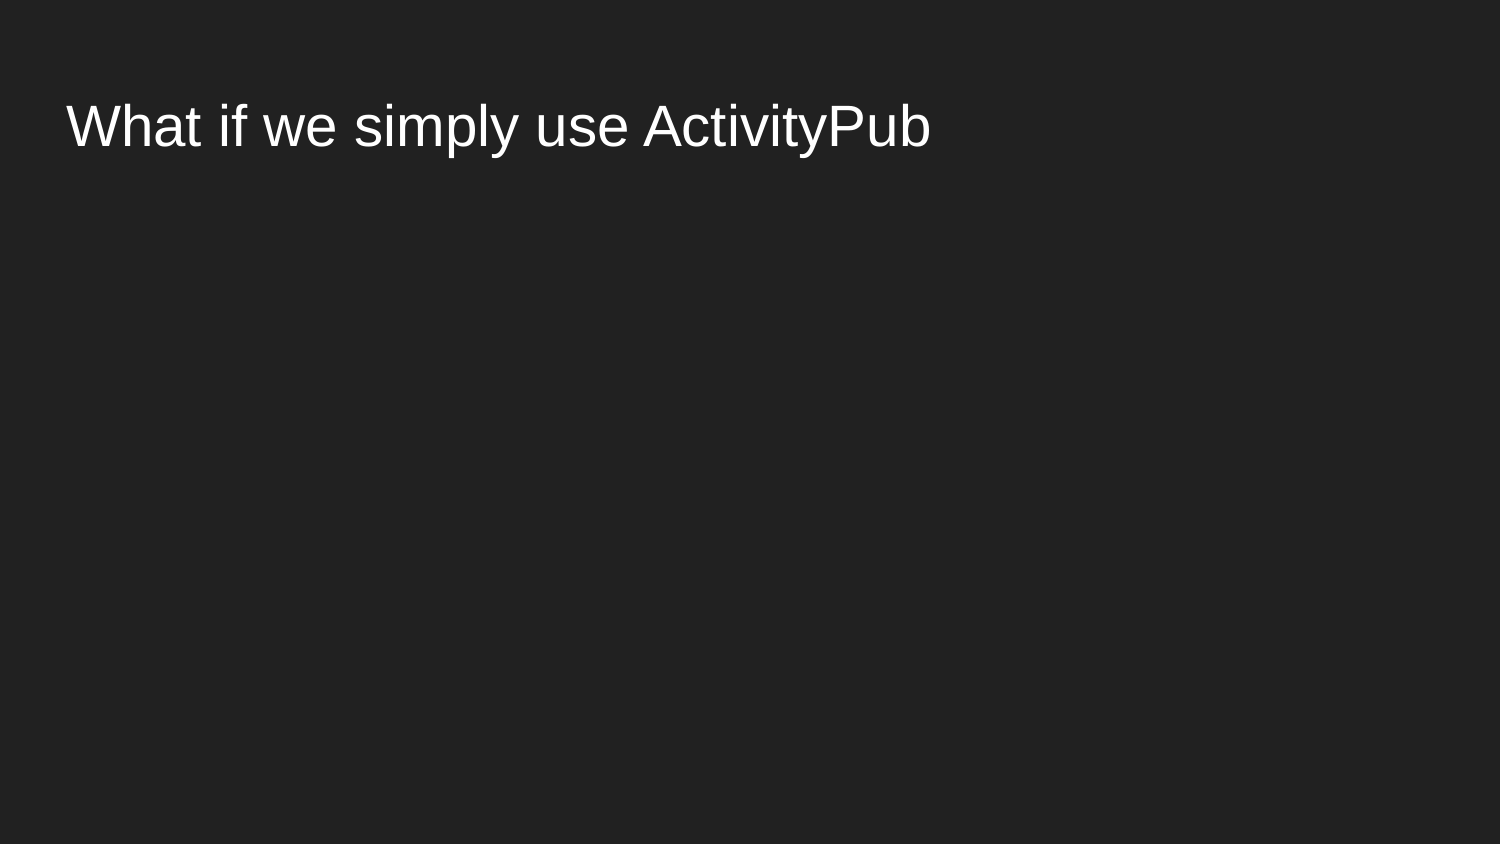

# What if we simply use ActivityPub